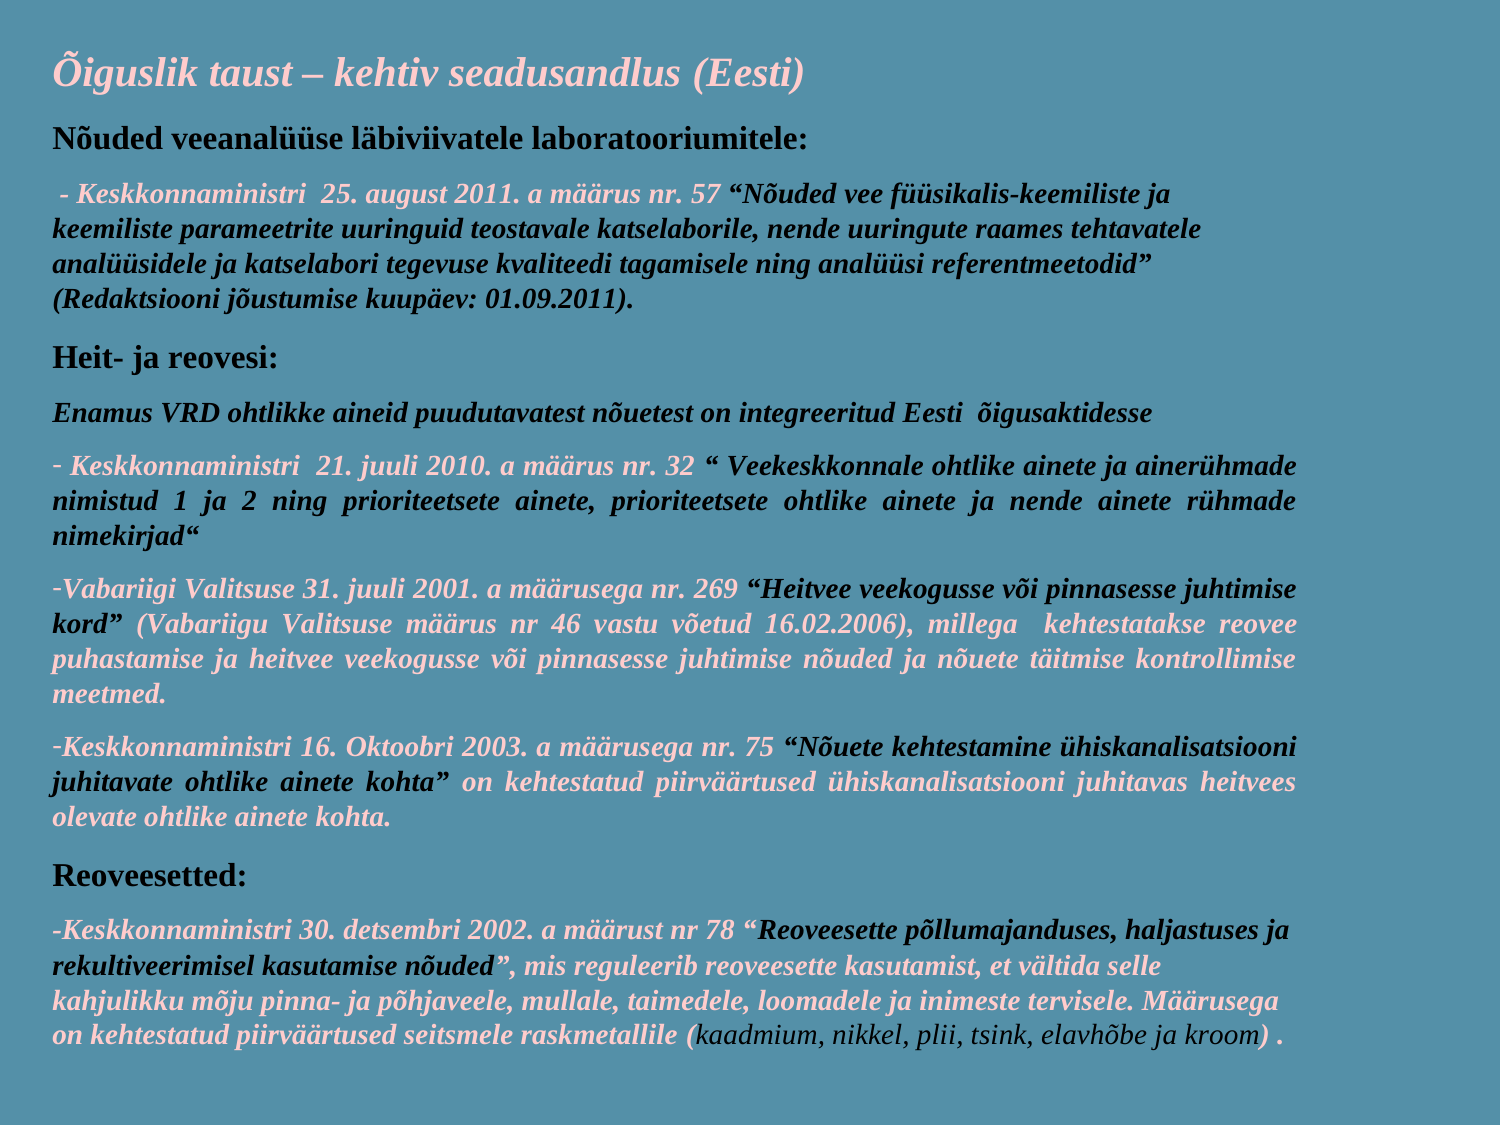

Õiguslik taust – kehtiv seadusandlus (Eesti)
Nõuded veeanalüüse läbiviivatele laboratooriumitele:
 - Keskkonnaministri 25. august 2011. a määrus nr. 57 “Nõuded vee füüsikalis-keemiliste ja keemiliste parameetrite uuringuid teostavale katselaborile, nende uuringute raames tehtavatele analüüsidele ja katselabori tegevuse kvaliteedi tagamisele ning analüüsi referentmeetodid” (Redaktsiooni jõustumise kuupäev: 01.09.2011).
Heit- ja reovesi:
Enamus VRD ohtlikke aineid puudutavatest nõuetest on integreeritud Eesti õigusaktidesse
 Keskkonnaministri 21. juuli 2010. a määrus nr. 32 “ Veekeskkonnale ohtlike ainete ja ainerühmade nimistud 1 ja 2 ning prioriteetsete ainete, prioriteetsete ohtlike ainete ja nende ainete rühmade nimekirjad“
Vabariigi Valitsuse 31. juuli 2001. a määrusega nr. 269 “Heitvee veekogusse või pinnasesse juhtimise kord” (Vabariigu Valitsuse määrus nr 46 vastu võetud 16.02.2006), millega kehtestatakse reovee puhastamise ja heitvee veekogusse või pinnasesse juhtimise nõuded ja nõuete täitmise kontrollimise meetmed.
Keskkonnaministri 16. Oktoobri 2003. a määrusega nr. 75 “Nõuete kehtestamine ühiskanalisatsiooni juhitavate ohtlike ainete kohta” on kehtestatud piirväärtused ühiskanalisatsiooni juhitavas heitvees olevate ohtlike ainete kohta.
Reoveesetted:
-Keskkonnaministri 30. detsembri 2002. a määrust nr 78 “Reoveesette põllumajanduses, haljastuses ja rekultiveerimisel kasutamise nõuded”, mis reguleerib reoveesette kasutamist, et vältida selle kahjulikku mõju pinna- ja põhjaveele, mullale, taimedele, loomadele ja inimeste tervisele. Määrusega on kehtestatud piirväärtused seitsmele raskmetallile (kaadmium, nikkel, plii, tsink, elavhõbe ja kroom) .